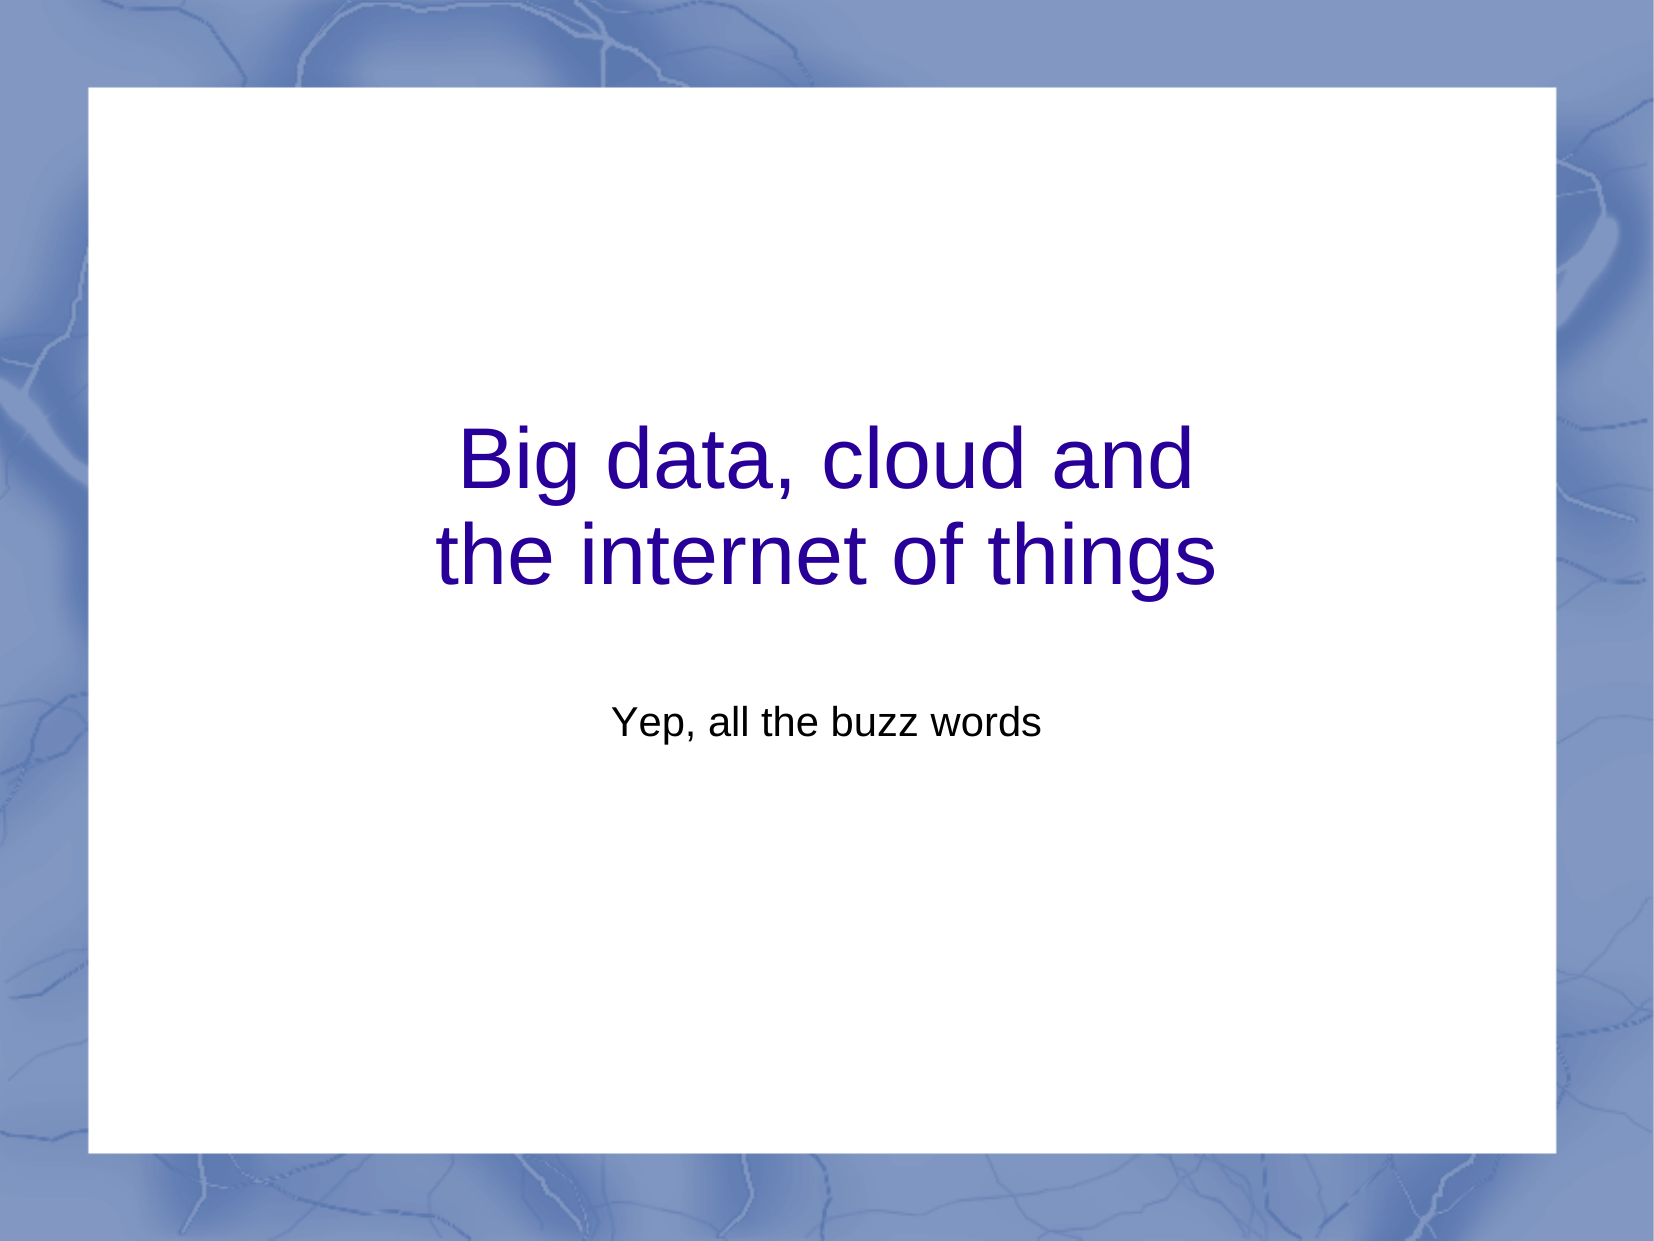

# Big data, cloud and the internet of things Yep, all the buzz words